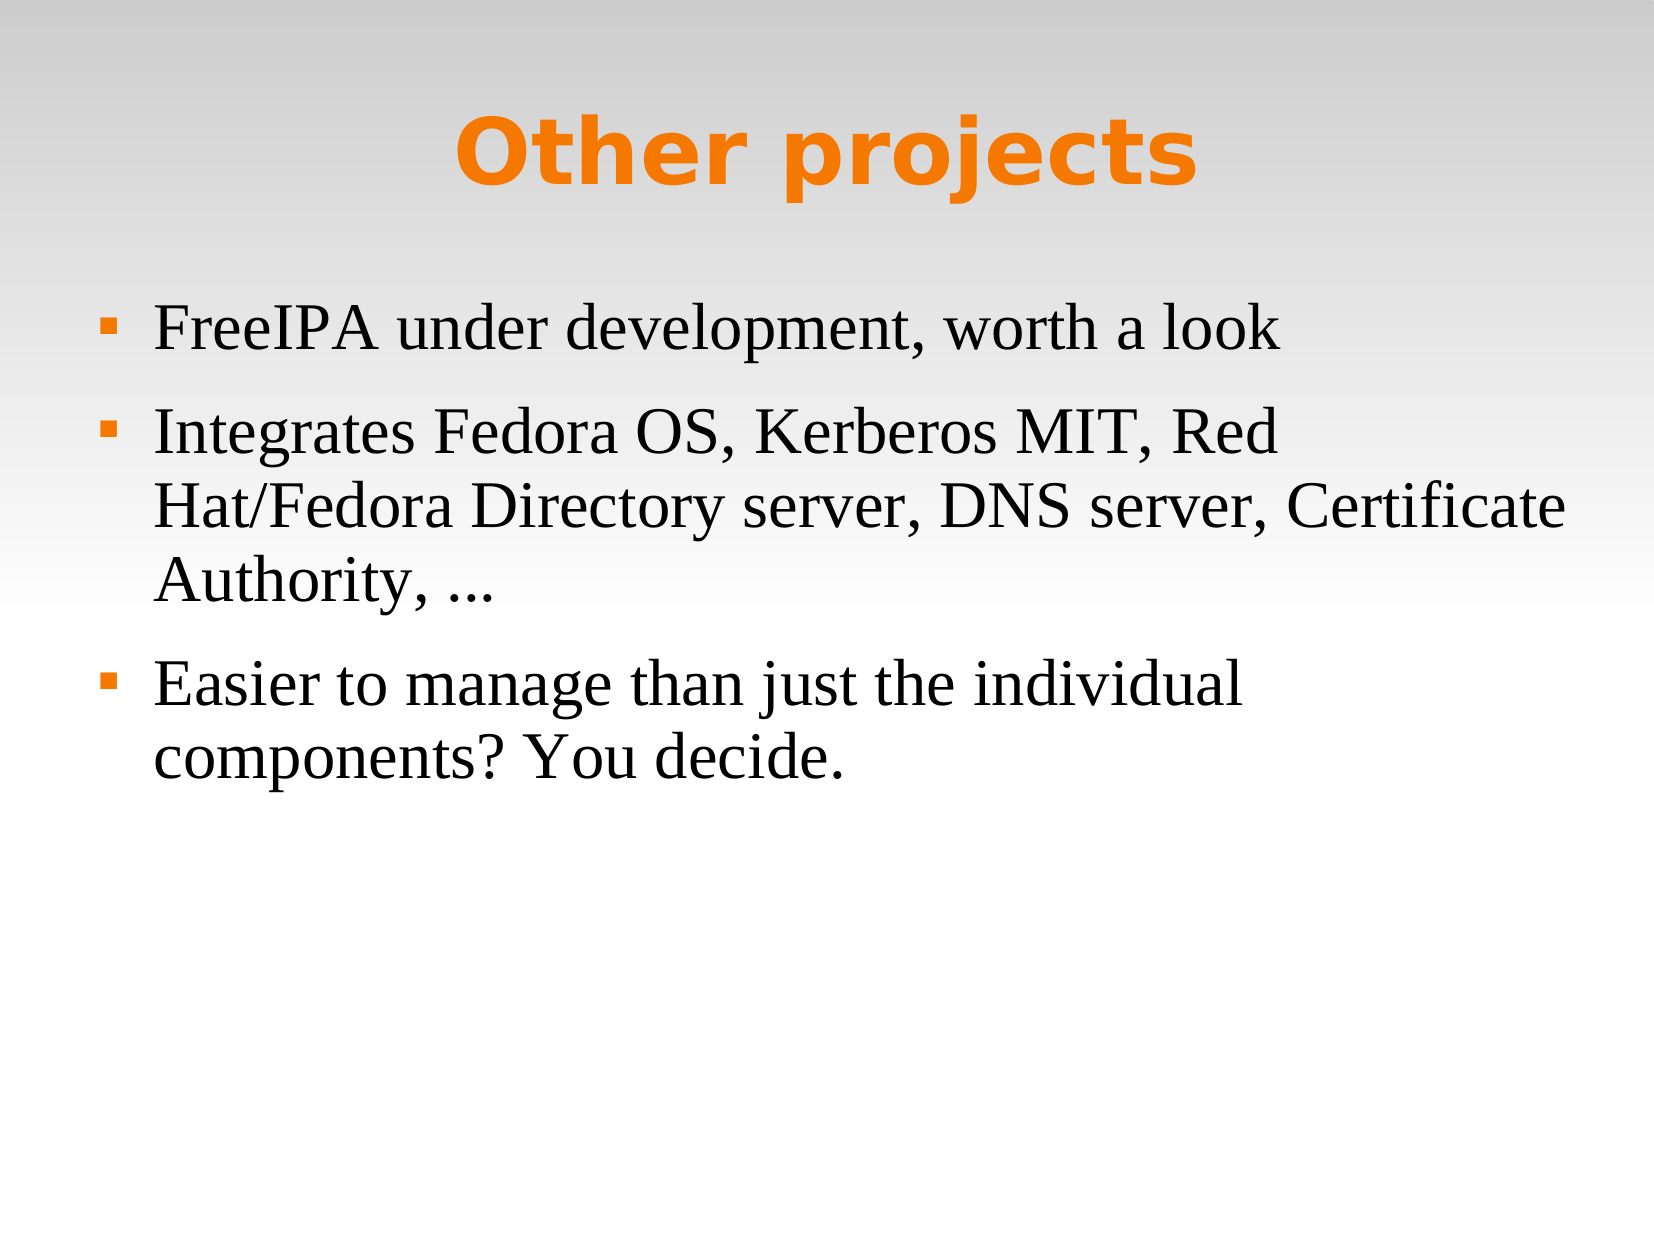

# Other projects
FreeIPA under development, worth a look
Integrates Fedora OS, Kerberos MIT, Red Hat/Fedora Directory server, DNS server, Certificate Authority, ...
Easier to manage than just the individual components? You decide.